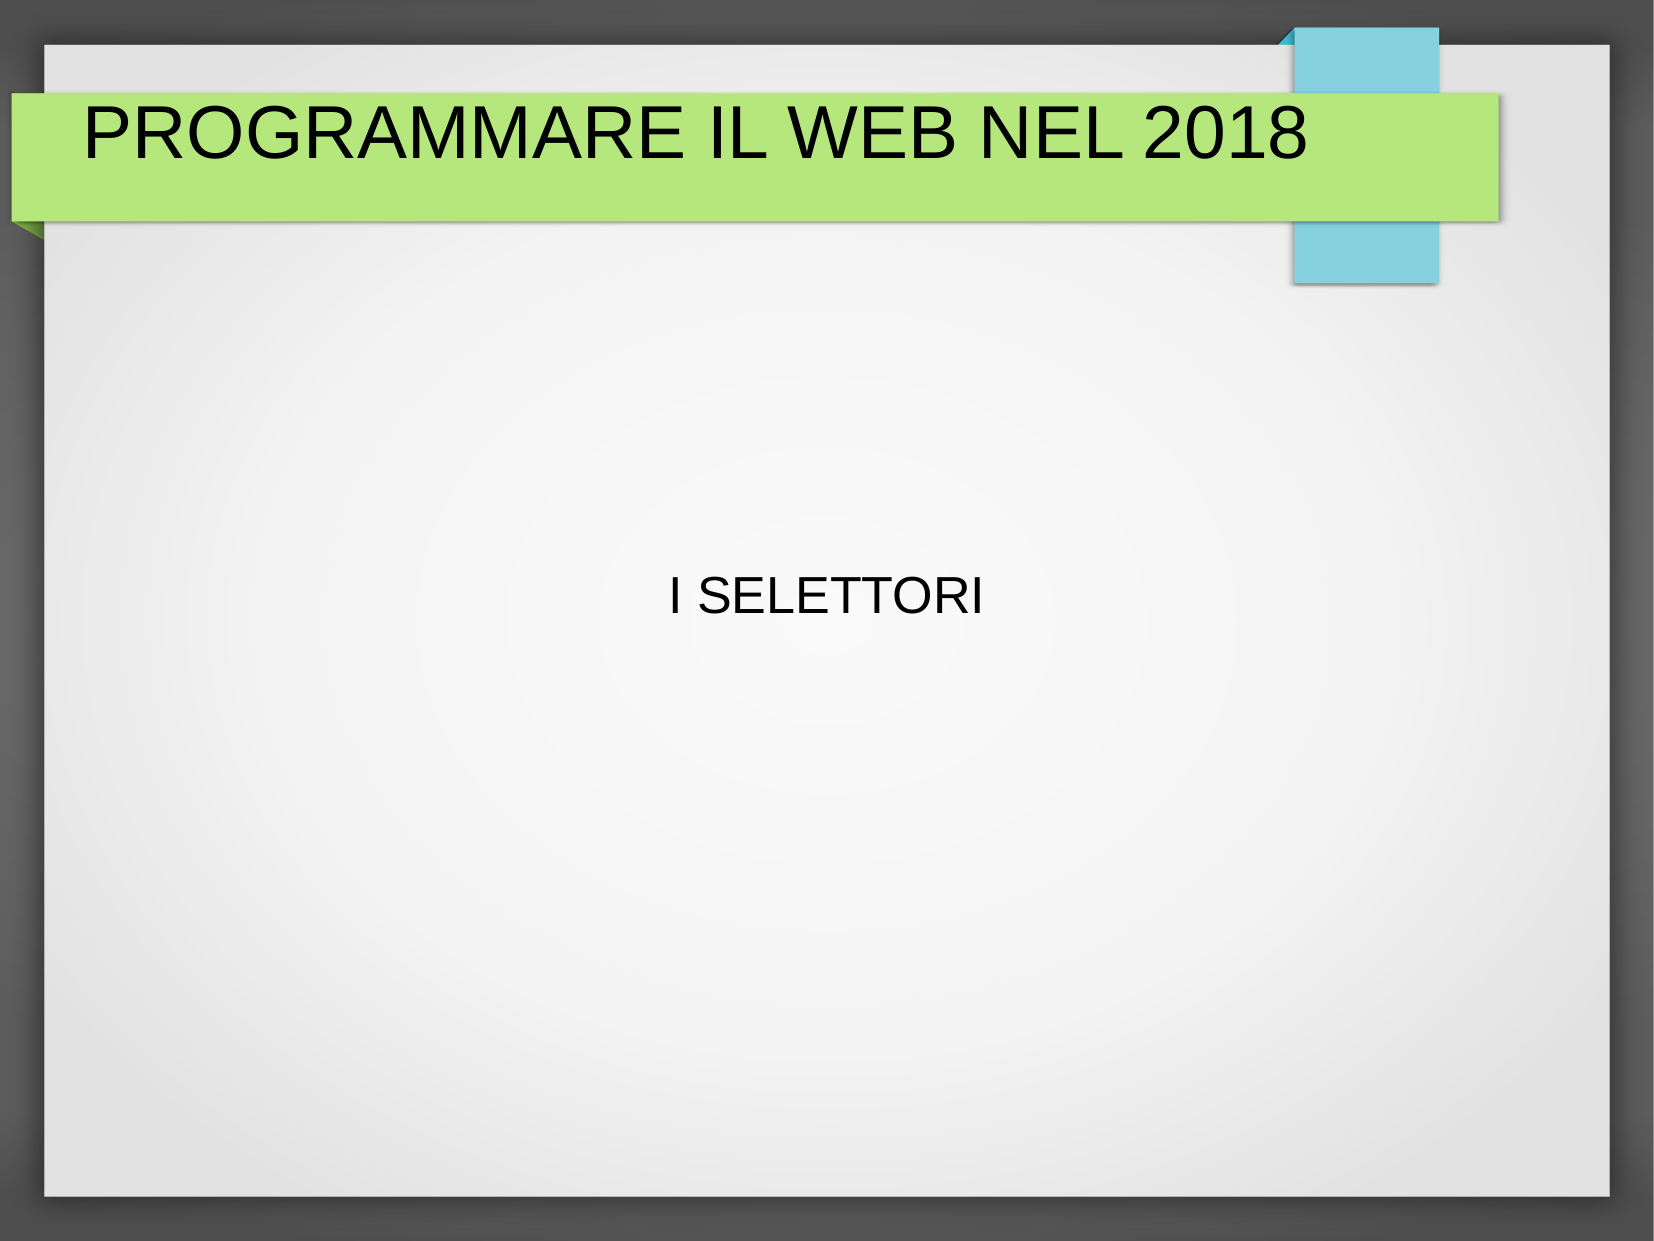

# PROGRAMMARE IL WEB NEL 2018
I SELETTORI